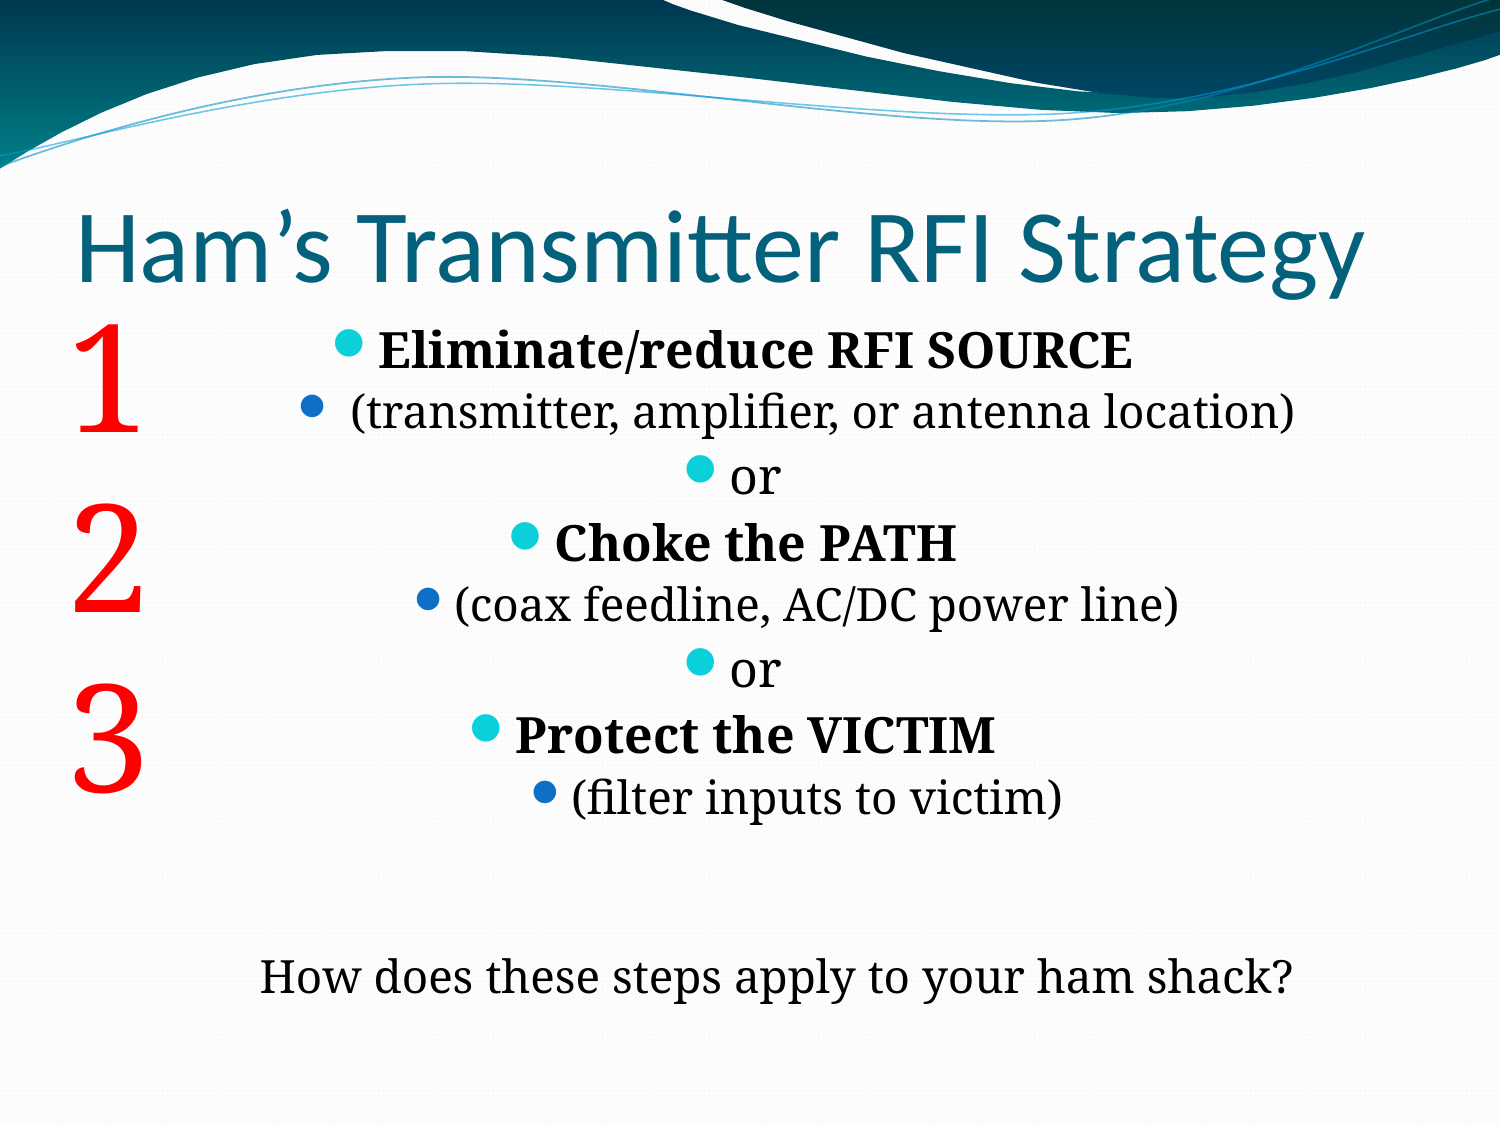

# Ham’s Transmitter RFI Strategy
1
2
3
Eliminate/reduce RFI SOURCE
 (transmitter, amplifier, or antenna location)
or
Choke the PATH
(coax feedline, AC/DC power line)
or
Protect the VICTIM
(filter inputs to victim)
How does these steps apply to your ham shack?